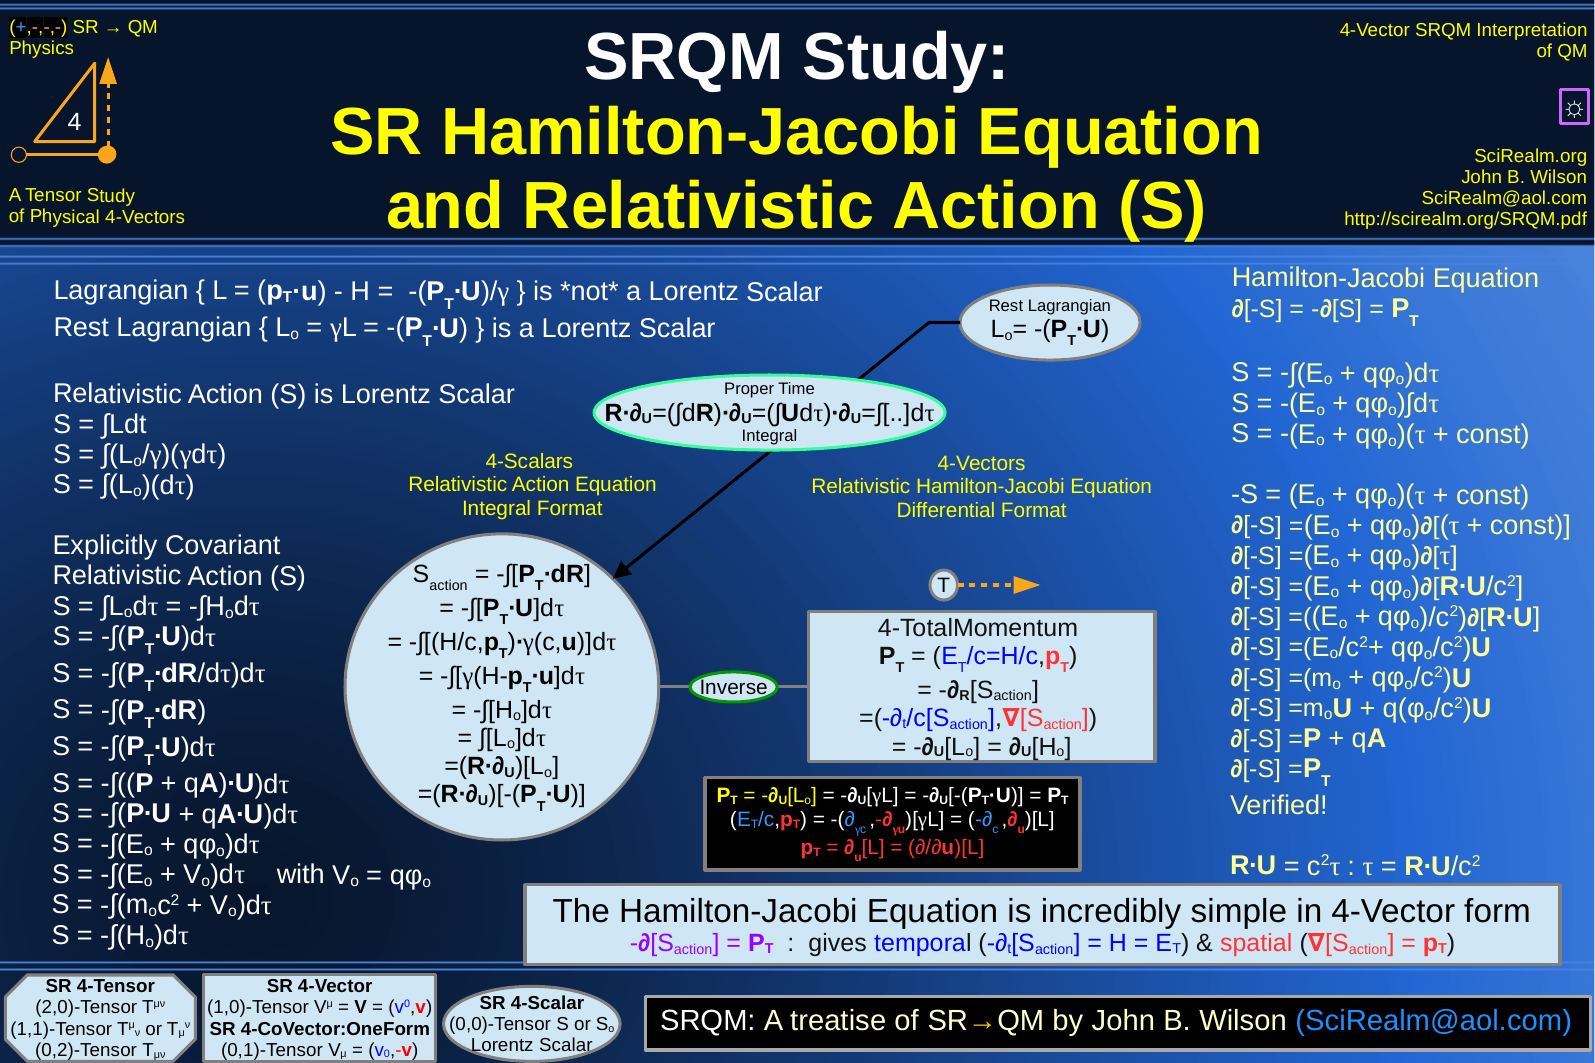

# SRQM Study: SR Hamilton-Jacobi Equation and Relativistic Action (S)
(+,-,-,-) SR → QM
Physics
A Tensor Study
of Physical 4-Vectors
4-Vector SRQM Interpretation
of QM
SciRealm.org
John B. Wilson
SciRealm@aol.com
http://scirealm.org/SRQM.pdf
4
☼
Hamilton-Jacobi Equation
∂[-S] = -∂[S] = PT
S = -∫(Eo + qφo)dτ
S = -(Eo + qφo)∫dτ
S = -(Eo + qφo)(τ + const)
-S = (Eo + qφo)(τ + const)
∂[-S] =(Eo + qφo)∂[(τ + const)]
∂[-S] =(Eo + qφo)∂[τ]
∂[-S] =(Eo + qφo)∂[R∙U/c2]
∂[-S] =((Eo + qφo)/c2)∂[R∙U]
∂[-S] =(Eo/c2+ qφo/c2)U
∂[-S] =(mo + qφo/c2)U
∂[-S] =moU + q(φo/c2)U
∂[-S] =P + qA
∂[-S] =PT
Verified!
R∙U = c2τ : τ = R∙U/c2
Lagrangian { L = (pT·u) - H = -(PT∙U)/γ } is *not* a Lorentz Scalar
Rest Lagrangian { Lo = γL = -(PT∙U) } is a Lorentz Scalar
Relativistic Action (S) is Lorentz Scalar
S = ∫Ldt
S = ∫(Lo/γ)(γdτ)
S = ∫(Lo)(dτ)
Explicitly Covariant
Relativistic Action (S)
S = ∫Lodτ = -∫Hodτ
S = -∫(PT∙U)dτ
S = -∫(PT∙dR/dτ)dτ
S = -∫(PT∙dR)
S = -∫(PT∙U)dτ
S = -∫((P + qA)∙U)dτ
S = -∫(P∙U + qA∙U)dτ
S = -∫(Eo + qφo)dτ
S = -∫(Eo + Vo)dτ	with Vo = qφo
S = -∫(moc2 + Vo)dτ
S = -∫(Ho)dτ
Rest Lagrangian
Lo= -(PT∙U)
Proper Time
R∙∂U=(∫dR)∙∂U=(∫Udτ)∙∂U=∫[..]dτ
Integral
4-Scalars
Relativistic Action Equation
Integral Format
4-Vectors
Relativistic Hamilton-Jacobi Equation
Differential Format
Saction = -∫[PT∙dR]
= -∫[PT∙U]dτ
= -∫[(H/c,pT)∙γ(c,u)]dτ
= -∫[γ(H-pT∙u]dτ
= -∫[Ho]dτ
= ∫[Lo]dτ
=(R∙∂U)[Lo]
=(R∙∂U)[-(PT∙U)]
T
4-TotalMomentum
PT = (ET/c=H/c,pT)
= -∂R[Saction]
=(-∂t/c[Saction],∇[Saction])
= -∂U[Lo] = ∂U[Ho]
Inverse
PT = -∂U[Lo] = -∂U[γL] = -∂U[-(PT·U)] = PT
(ET/c,pT) = -(∂γc ,-∂γu)[γL] = (-∂c ,∂u)[L]
pT = ∂u[L] = (∂/∂u)[L]
The Hamilton-Jacobi Equation is incredibly simple in 4-Vector form
-∂[Saction] = PT : gives temporal (-∂t[Saction] = H = ET) & spatial (∇[Saction] = pT)
SR 4-Tensor
(2,0)-Tensor Tμν
(1,1)-Tensor Tμν or Tμν
(0,2)-Tensor Tμν
SR 4-Vector
(1,0)-Tensor Vμ = V = (v0,v)
SR 4-CoVector:OneForm
(0,1)-Tensor Vμ = (v0,-v)
SR 4-Scalar
(0,0)-Tensor S or So
Lorentz Scalar
SRQM: A treatise of SR→QM by John B. Wilson (SciRealm@aol.com)